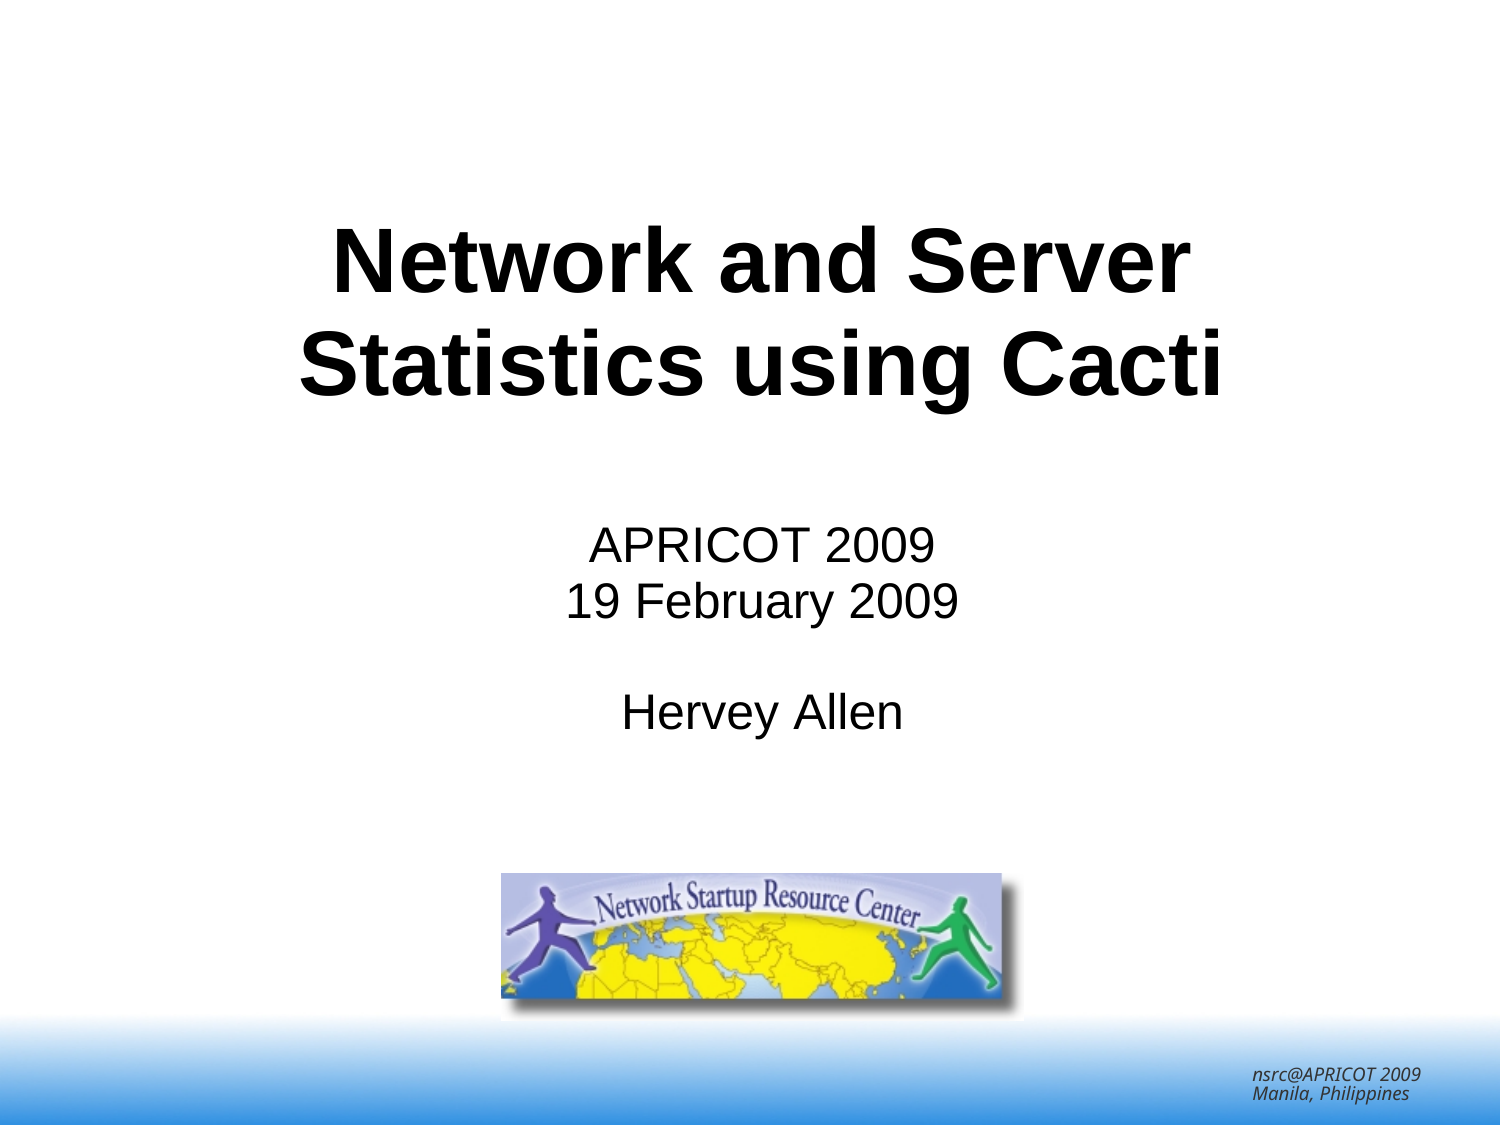

# Network and Server Statistics using Cacti APRICOT 2009 19 February 2009 Hervey Allen